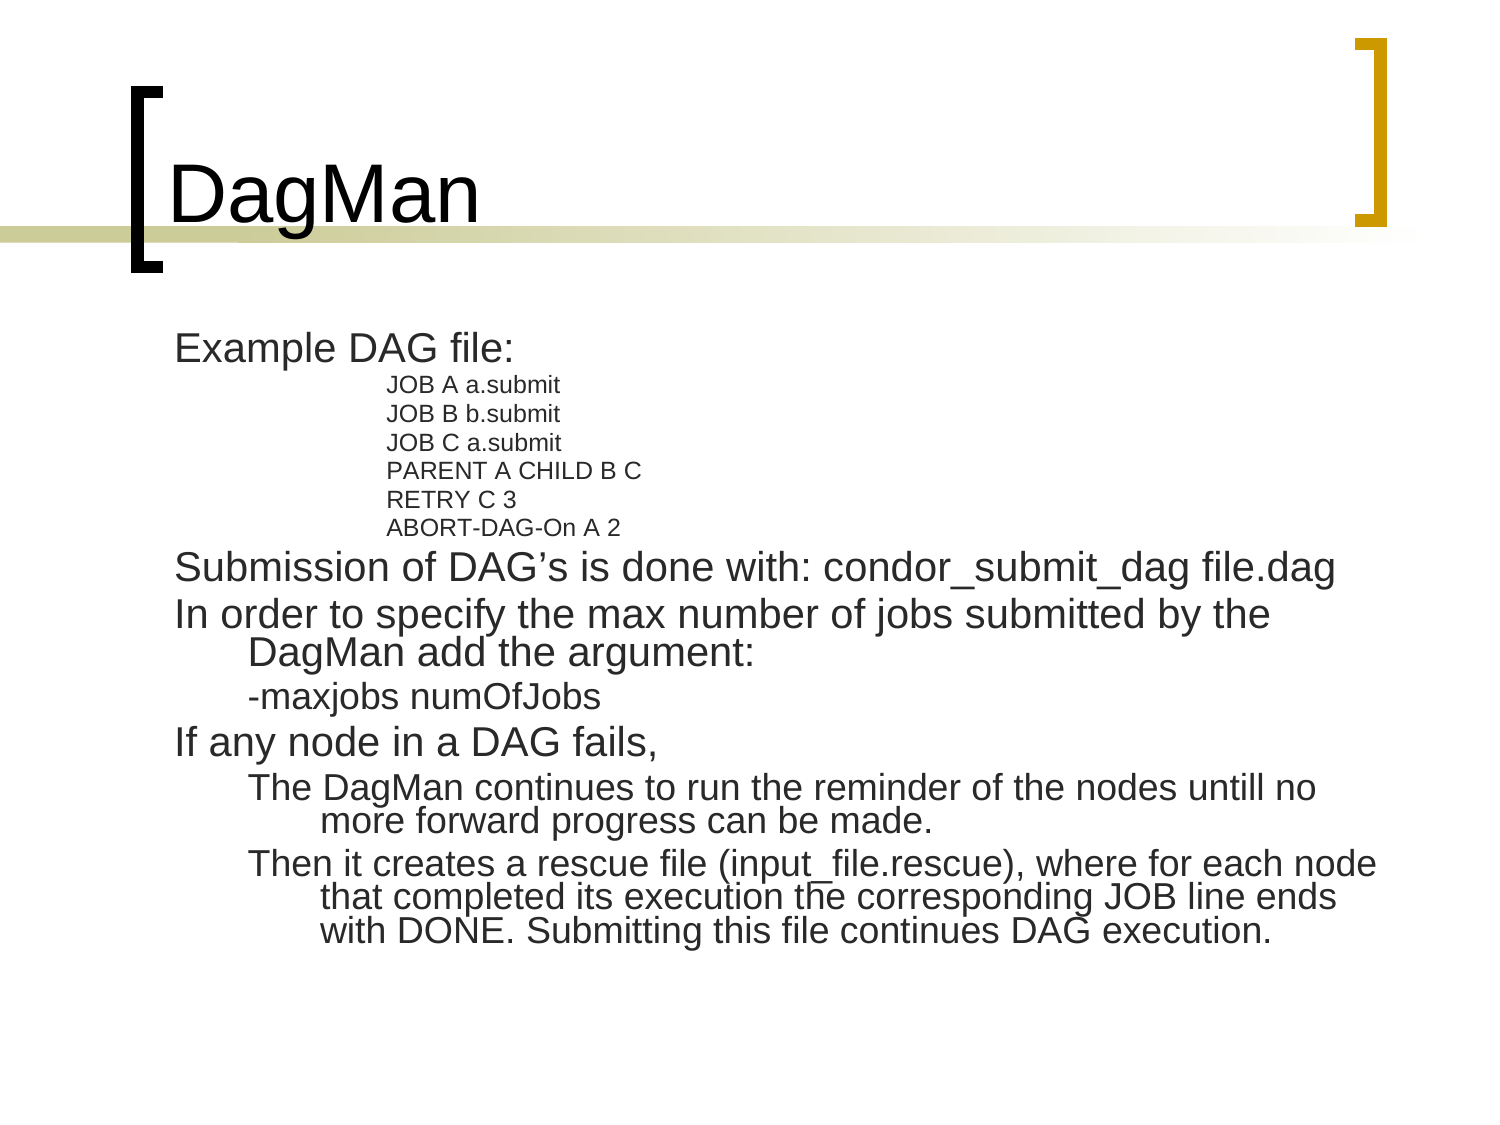

# DagMan
Example DAG file:
	JOB A a.submit
	JOB B b.submit
	JOB C a.submit
	PARENT A CHILD B C
	RETRY C 3
	ABORT-DAG-On A 2
Submission of DAG’s is done with: condor_submit_dag file.dag
In order to specify the max number of jobs submitted by the DagMan add the argument:
-maxjobs numOfJobs
If any node in a DAG fails,
The DagMan continues to run the reminder of the nodes untill no more forward progress can be made.
Then it creates a rescue file (input_file.rescue), where for each node that completed its execution the corresponding JOB line ends with DONE. Submitting this file continues DAG execution.